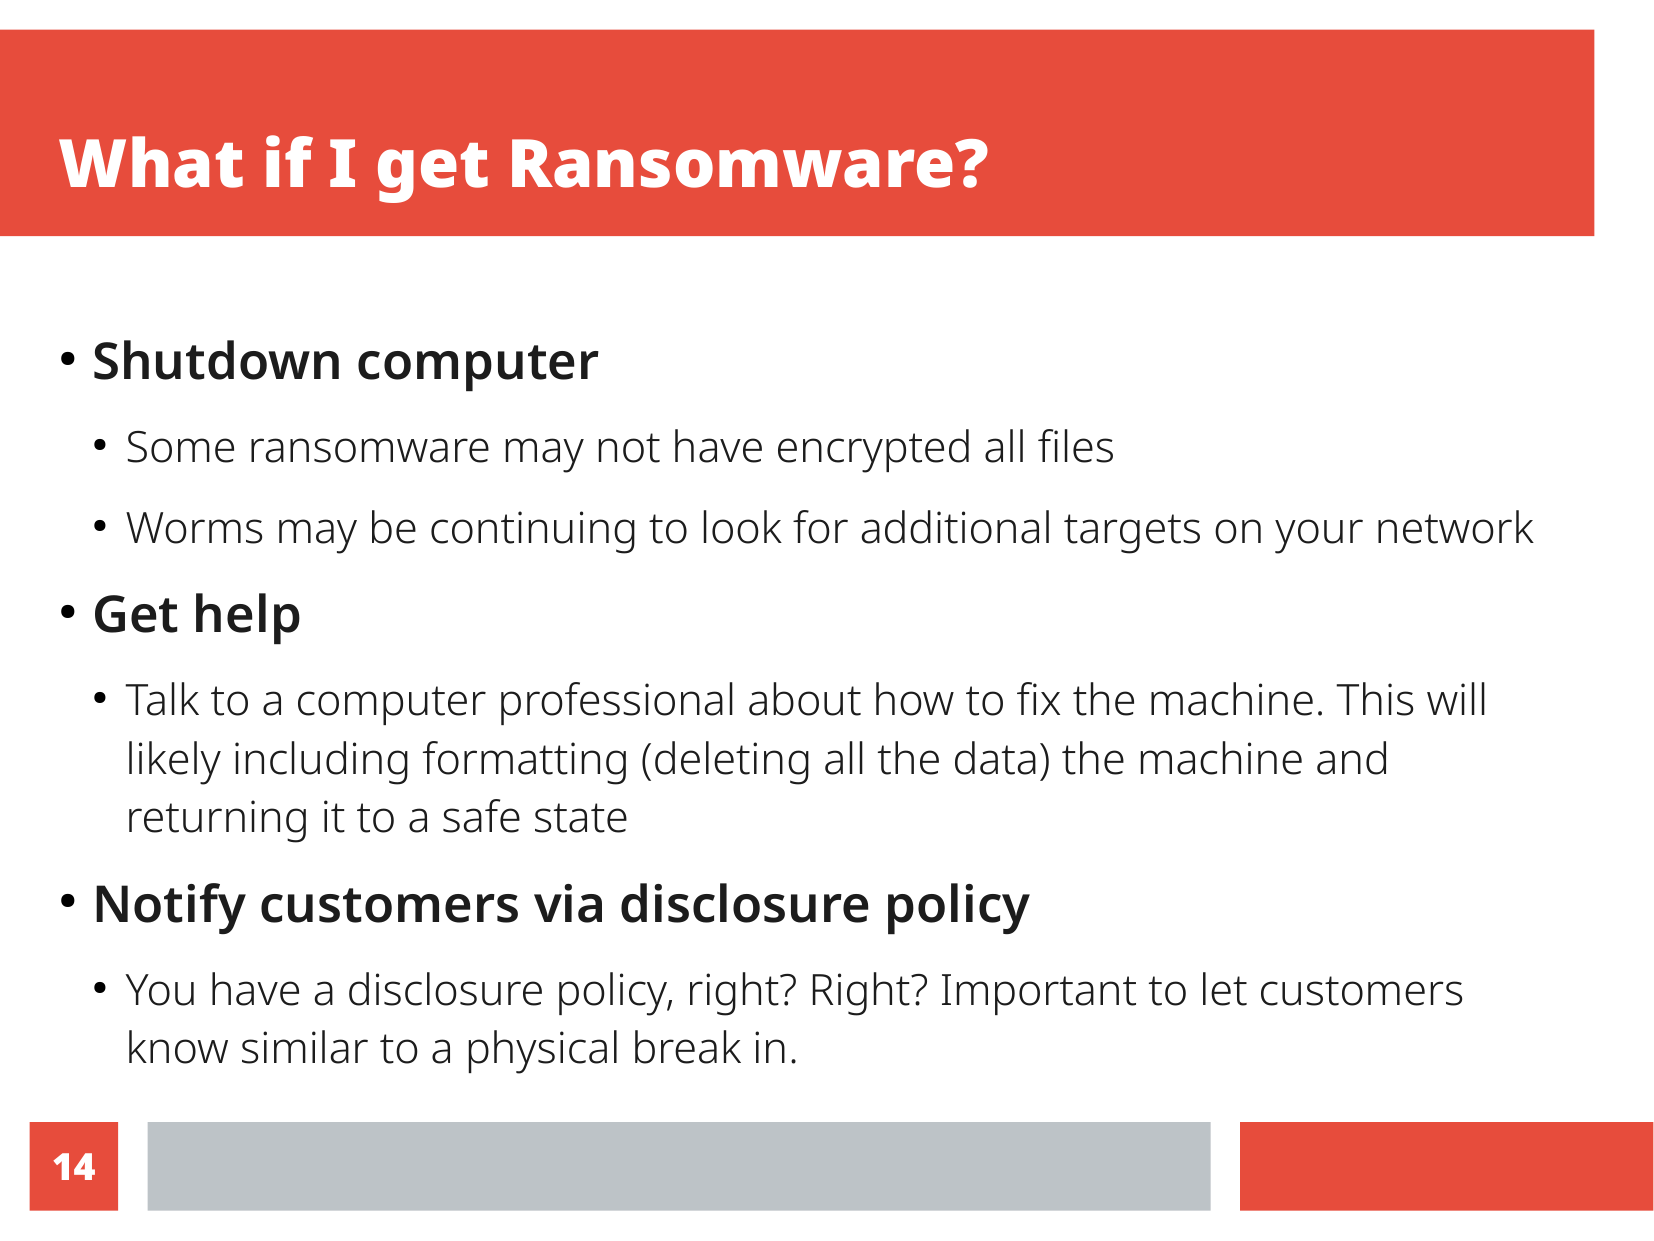

# What if I get Ransomware?
Shutdown computer
Some ransomware may not have encrypted all files
Worms may be continuing to look for additional targets on your network
Get help
Talk to a computer professional about how to fix the machine. This will likely including formatting (deleting all the data) the machine and returning it to a safe state
Notify customers via disclosure policy
You have a disclosure policy, right? Right? Important to let customers know similar to a physical break in.
14